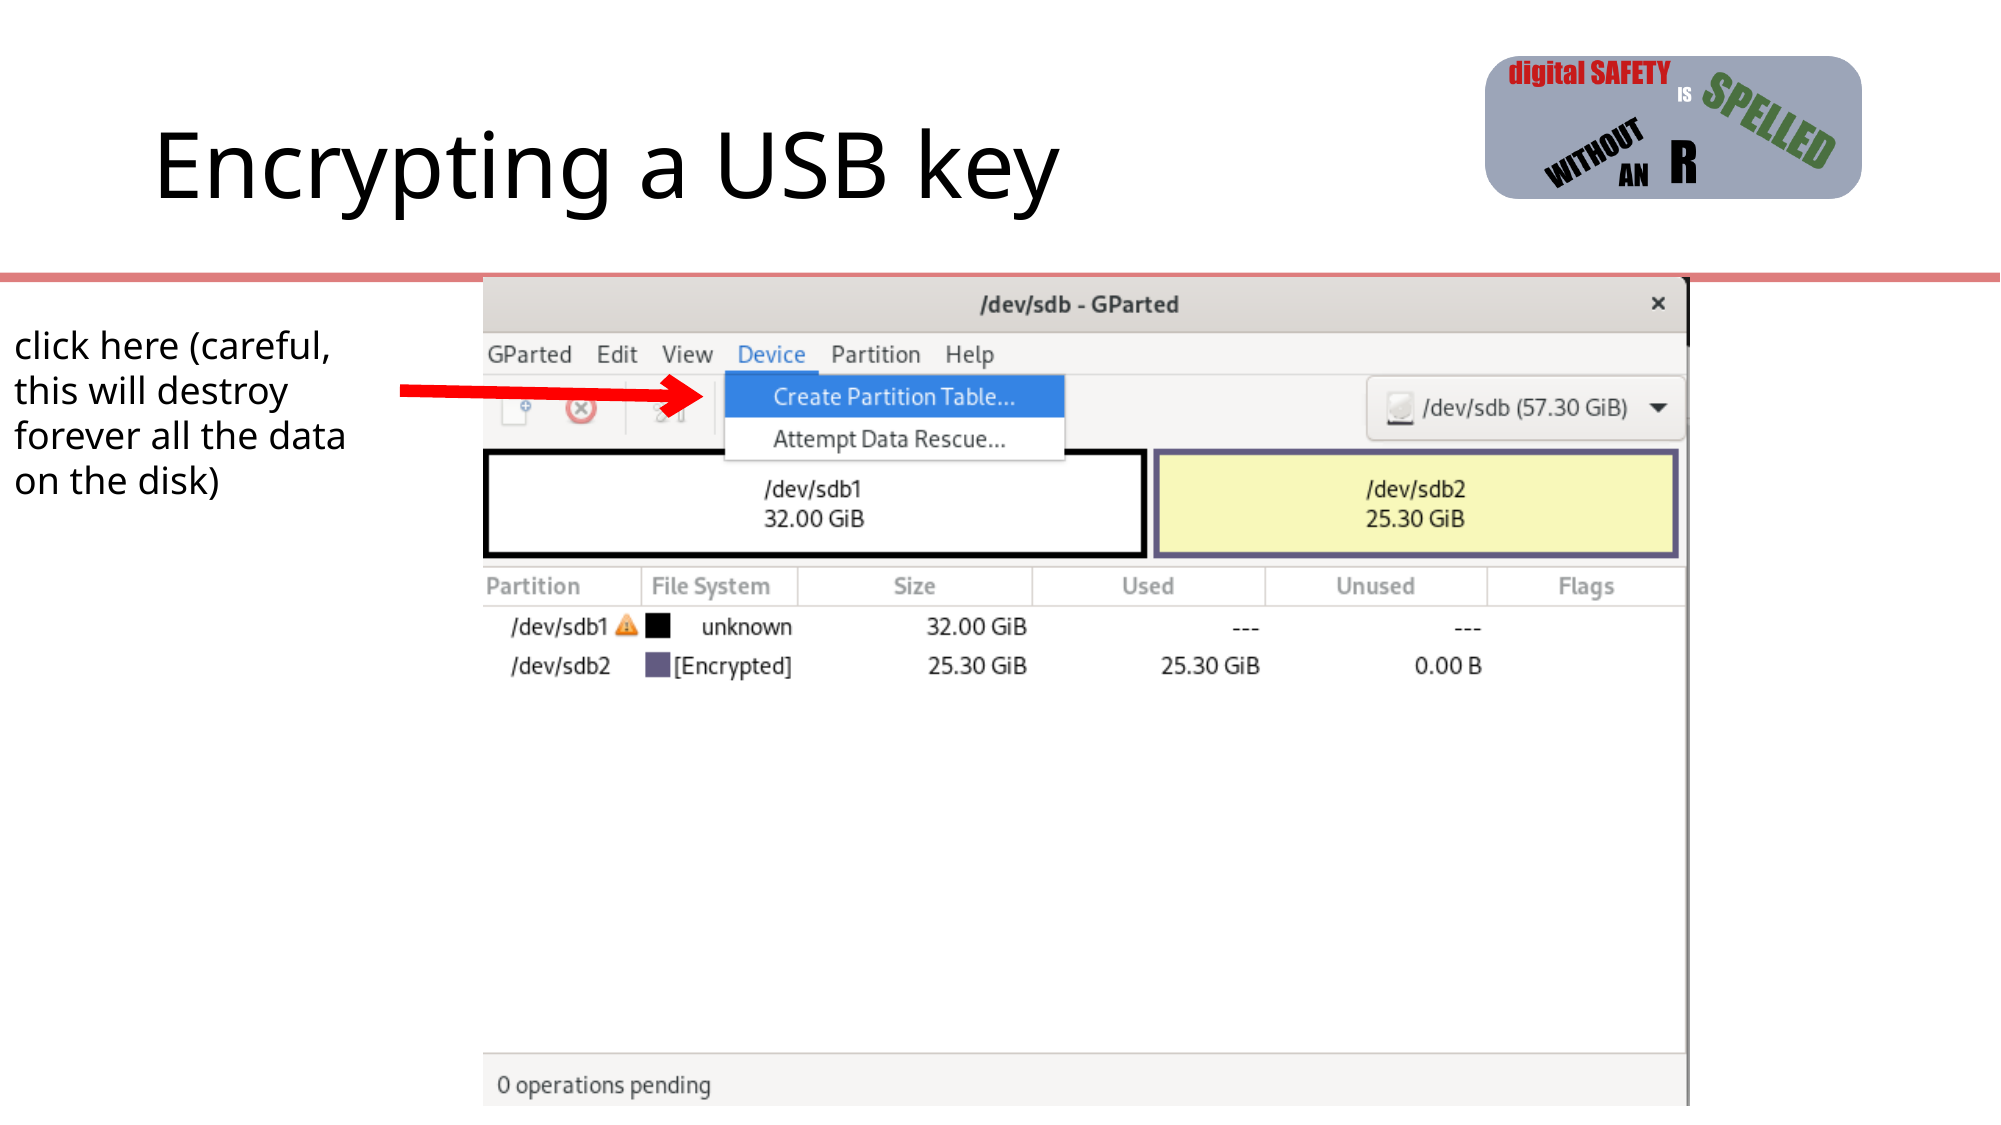

# Encrypting a USB key
click here (careful, this will destroy forever all the data on the disk)